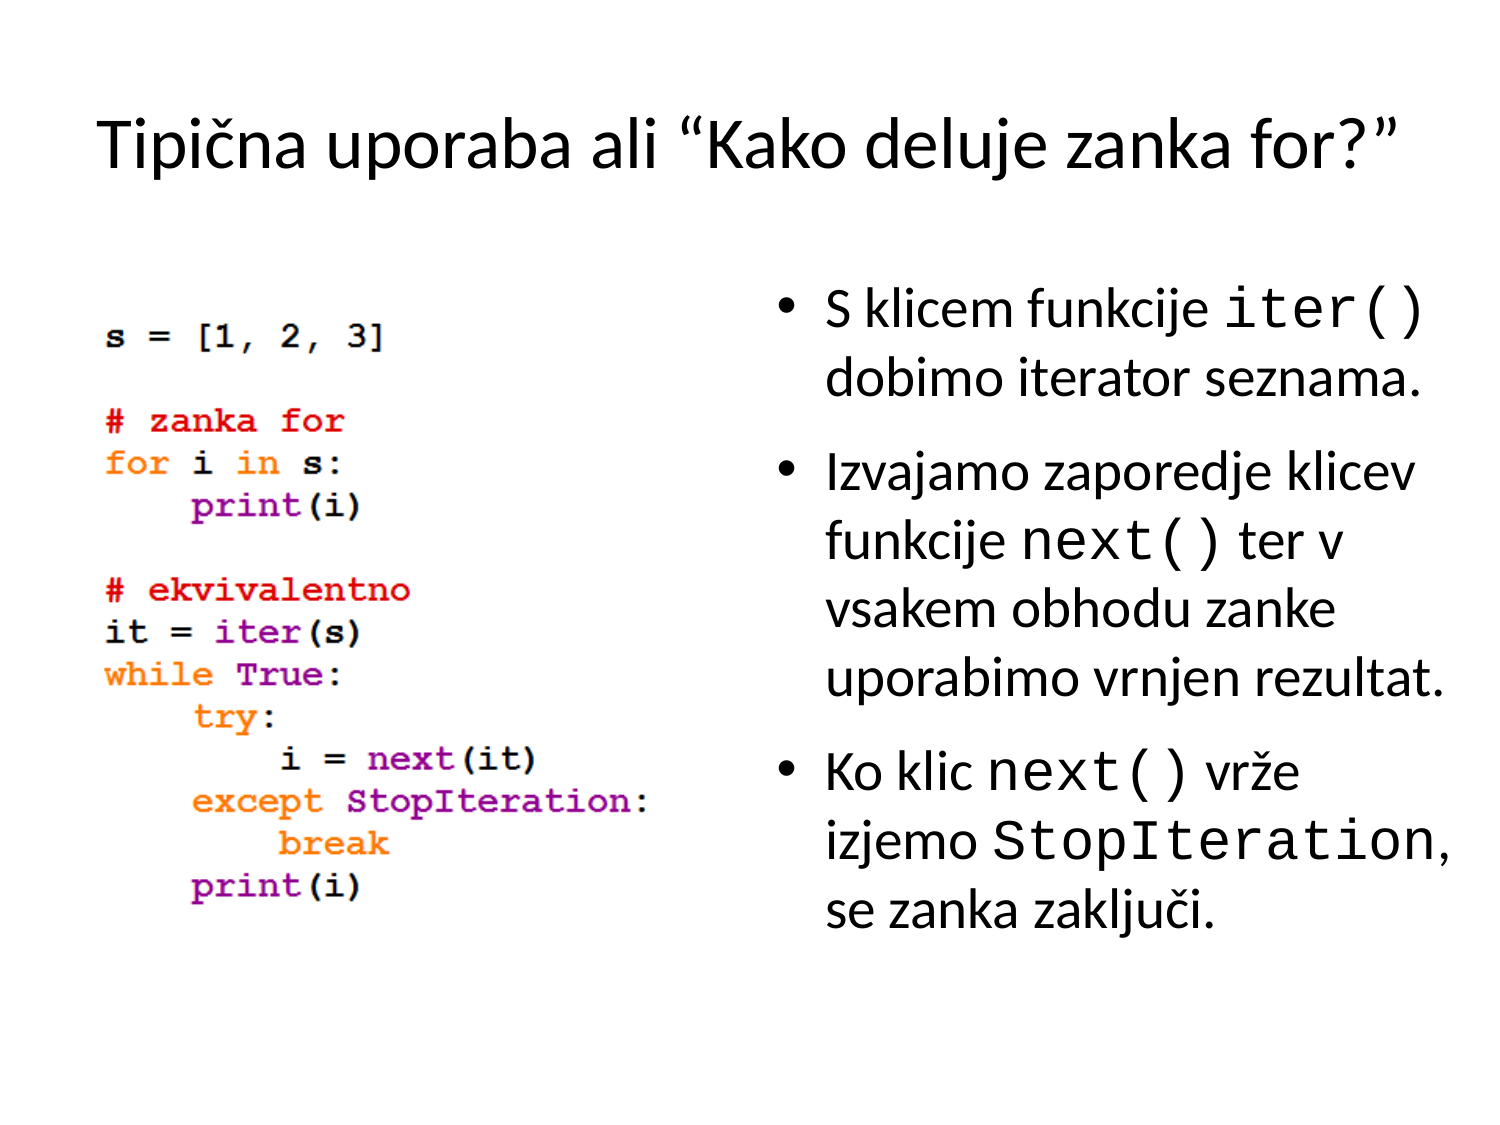

# Tipična uporaba ali “Kako deluje zanka for?”
S klicem funkcije iter() dobimo iterator seznama.
Izvajamo zaporedje klicev funkcije next() ter v vsakem obhodu zanke uporabimo vrnjen rezultat.
Ko klic next() vrže izjemo StopIteration, se zanka zaključi.